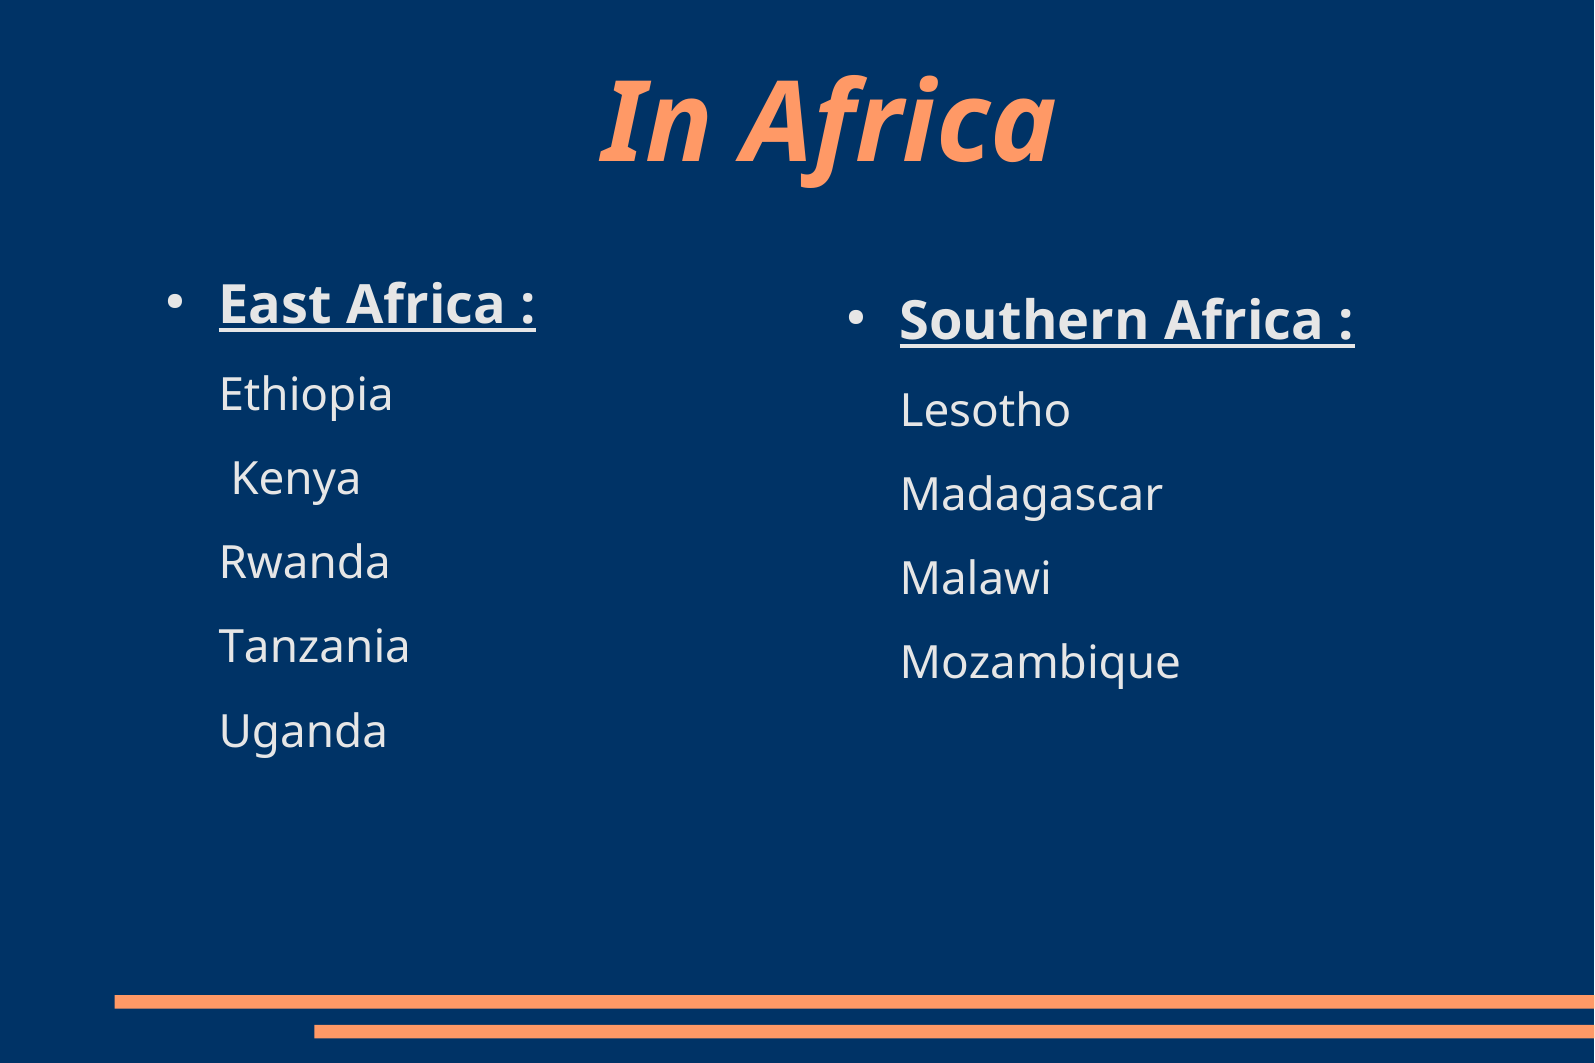

# In Africa
East Africa :
Ethiopia
 Kenya
Rwanda
Tanzania
Uganda
Southern Africa :
Lesotho
Madagascar
Malawi
Mozambique